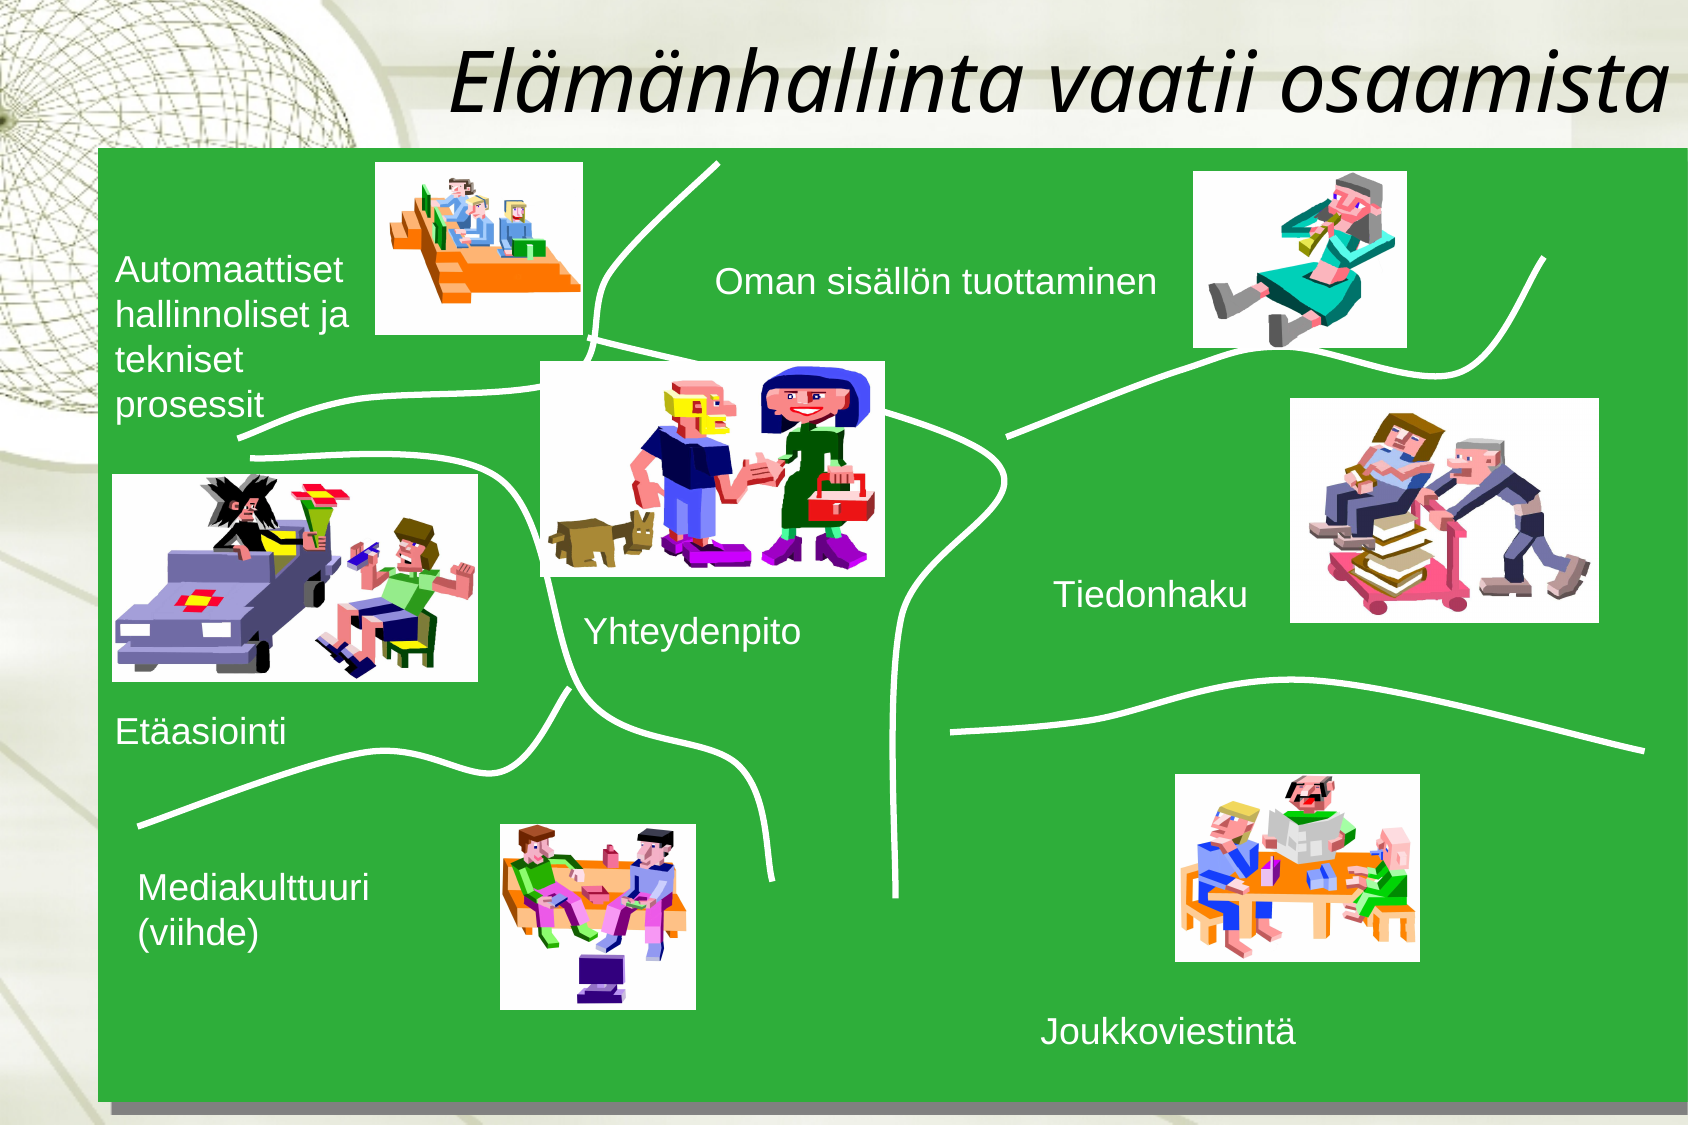

# Elämänhallinta vaatii osaamista
Automaattiset hallinnoliset ja tekniset prosessit
Oman sisällön tuottaminen
Tiedonhaku
Yhteydenpito
Etäasiointi
Mediakulttuuri
(viihde)
Joukkoviestintä